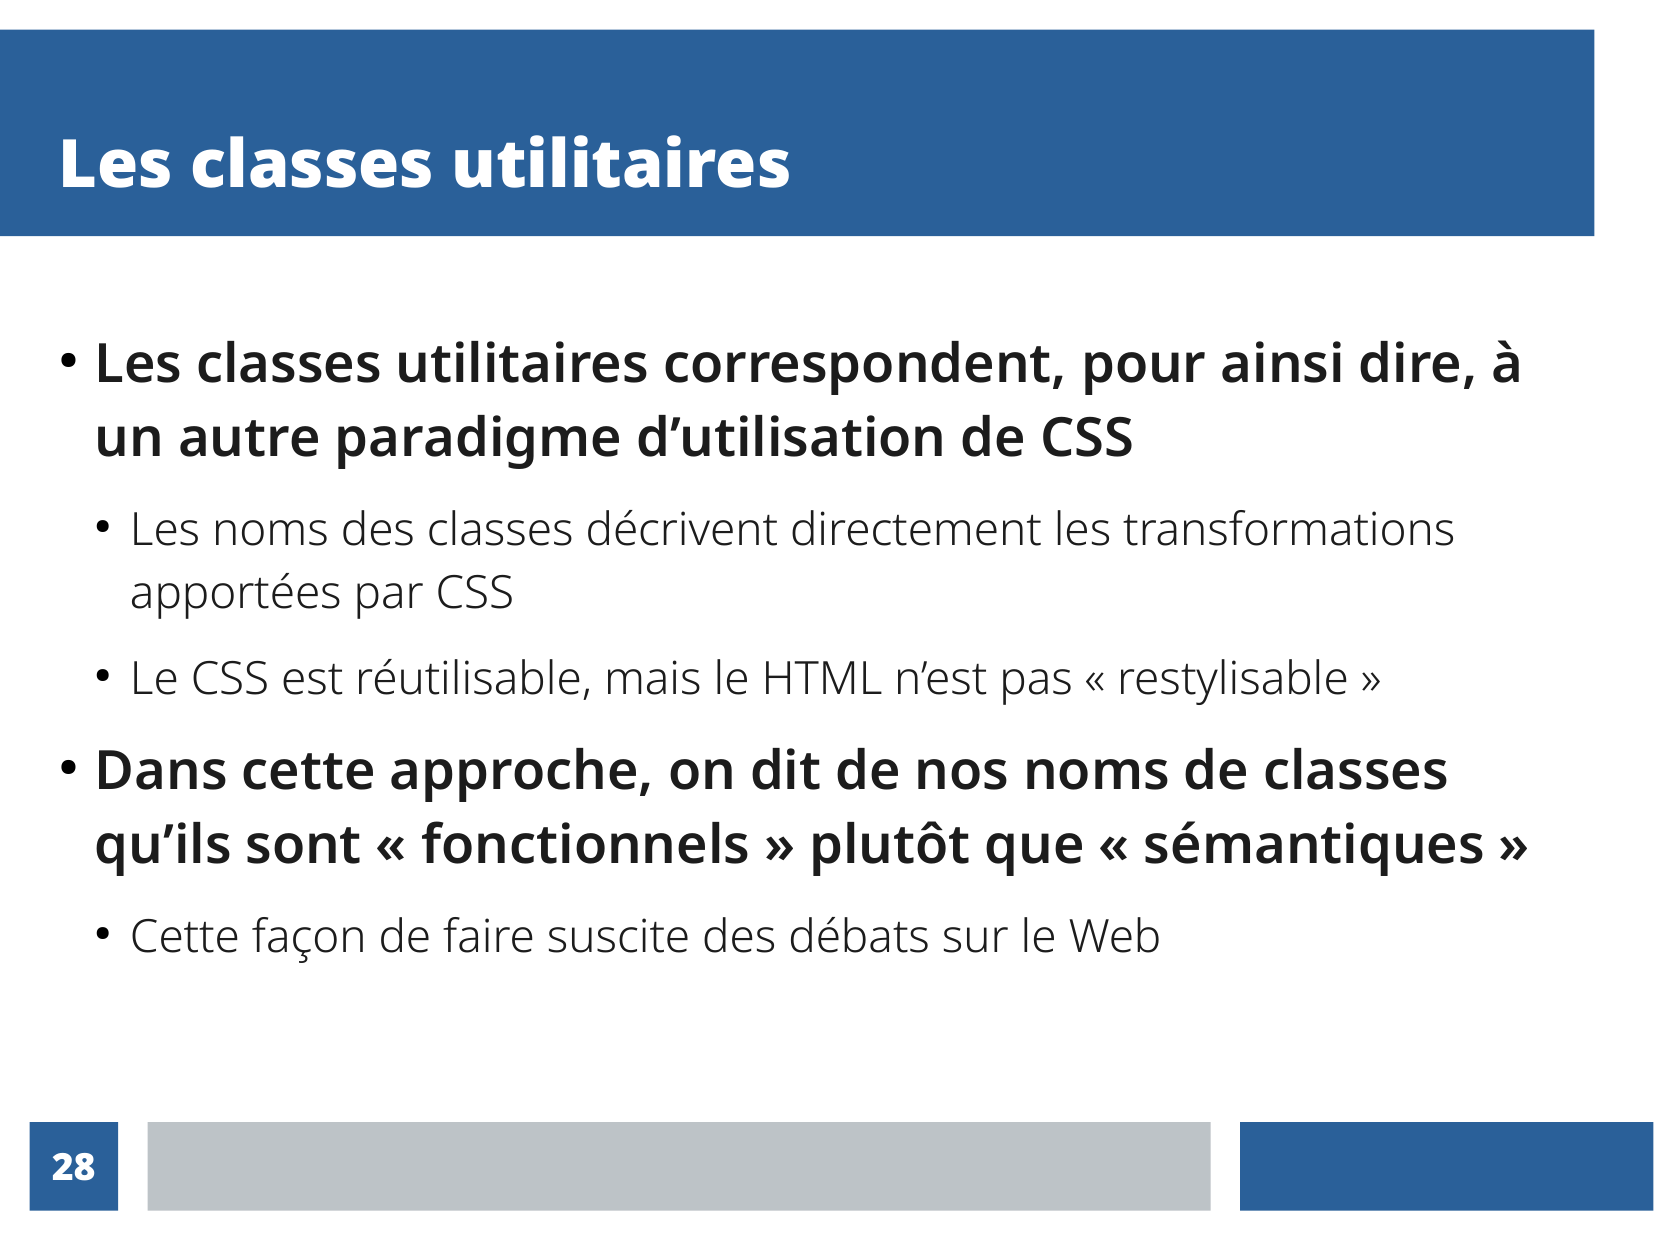

# Les classes utilitaires
Les classes utilitaires correspondent, pour ainsi dire, à un autre paradigme d’utilisation de CSS
Les noms des classes décrivent directement les transformations apportées par CSS
Le CSS est réutilisable, mais le HTML n’est pas « restylisable »
Dans cette approche, on dit de nos noms de classes qu’ils sont « fonctionnels » plutôt que « sémantiques »
Cette façon de faire suscite des débats sur le Web
28